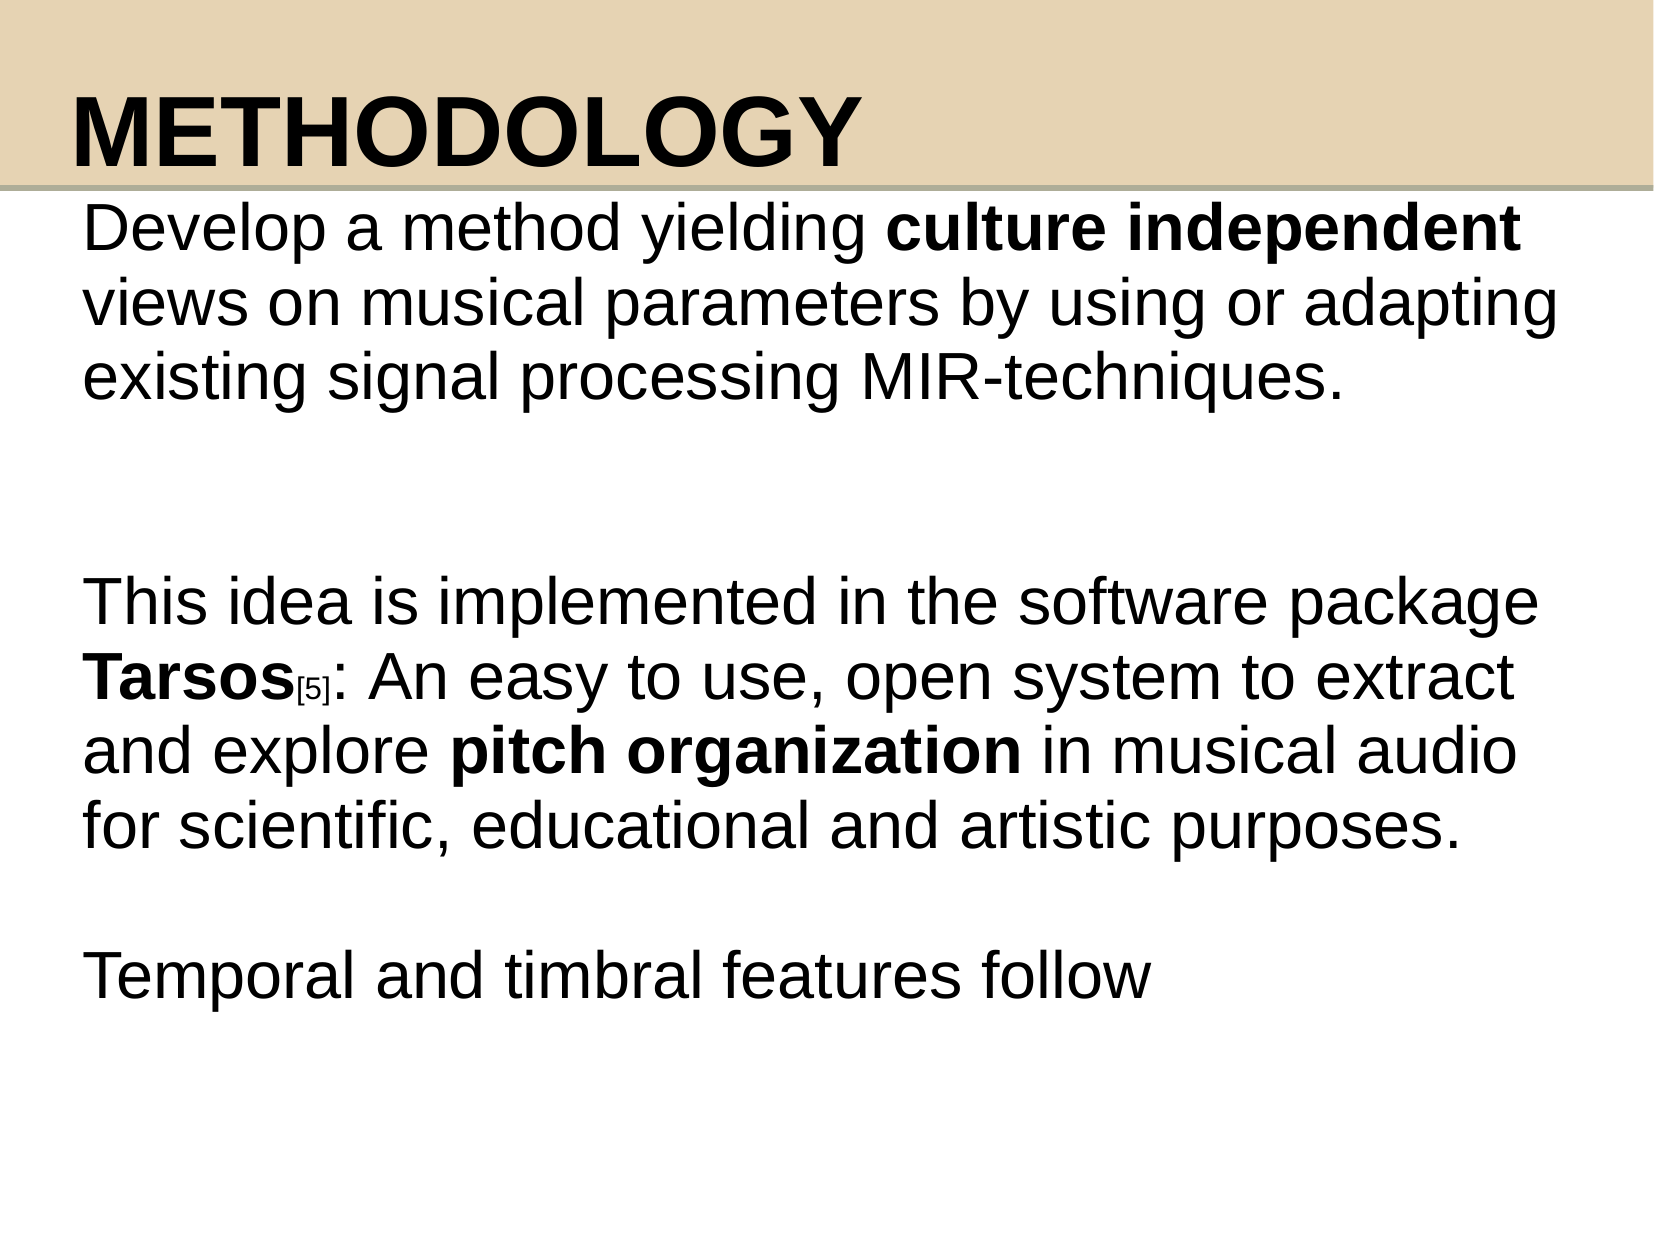

METHODOLOGY
# Develop a method yielding culture independent views on musical parameters by using or adapting existing signal processing MIR-techniques.
This idea is implemented in the software package Tarsos[5]: An easy to use, open system to extract and explore pitch organization in musical audio for scientific, educational and artistic purposes.
Temporal and timbral features follow